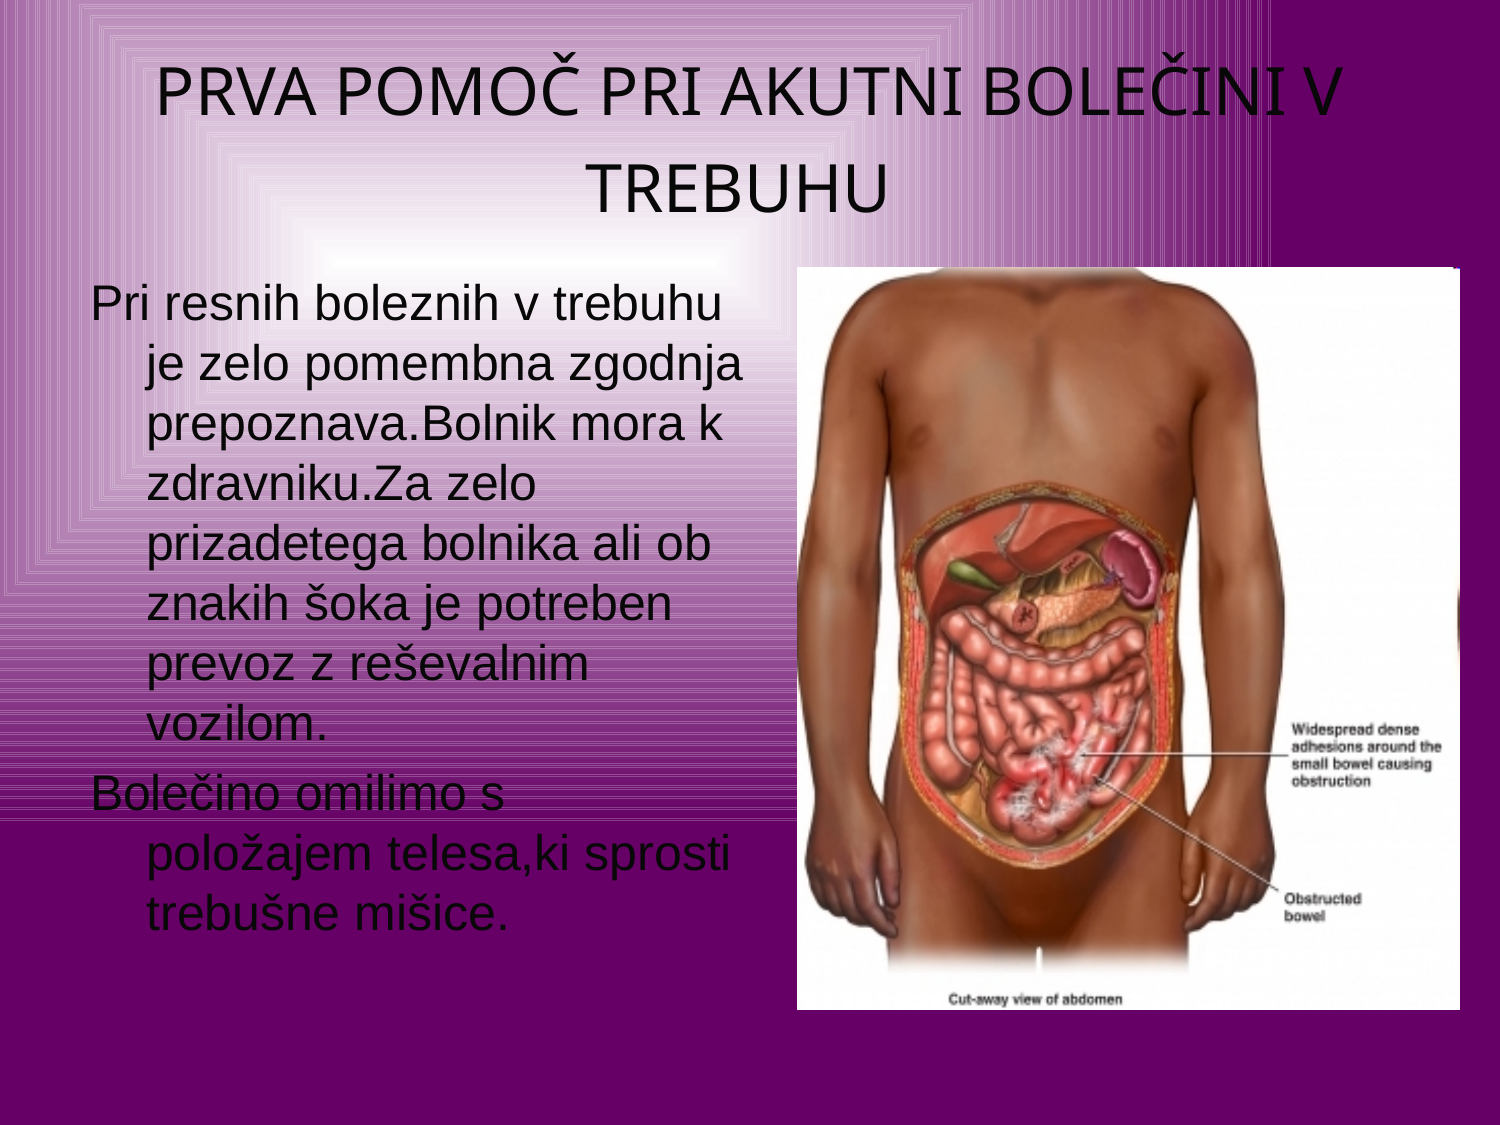

# PRVA POMOČ PRI AKUTNI BOLEČINI V TREBUHU
Pri resnih boleznih v trebuhu je zelo pomembna zgodnja prepoznava.Bolnik mora k zdravniku.Za zelo prizadetega bolnika ali ob znakih šoka je potreben prevoz z reševalnim vozilom.
Bolečino omilimo s položajem telesa,ki sprosti trebušne mišice.